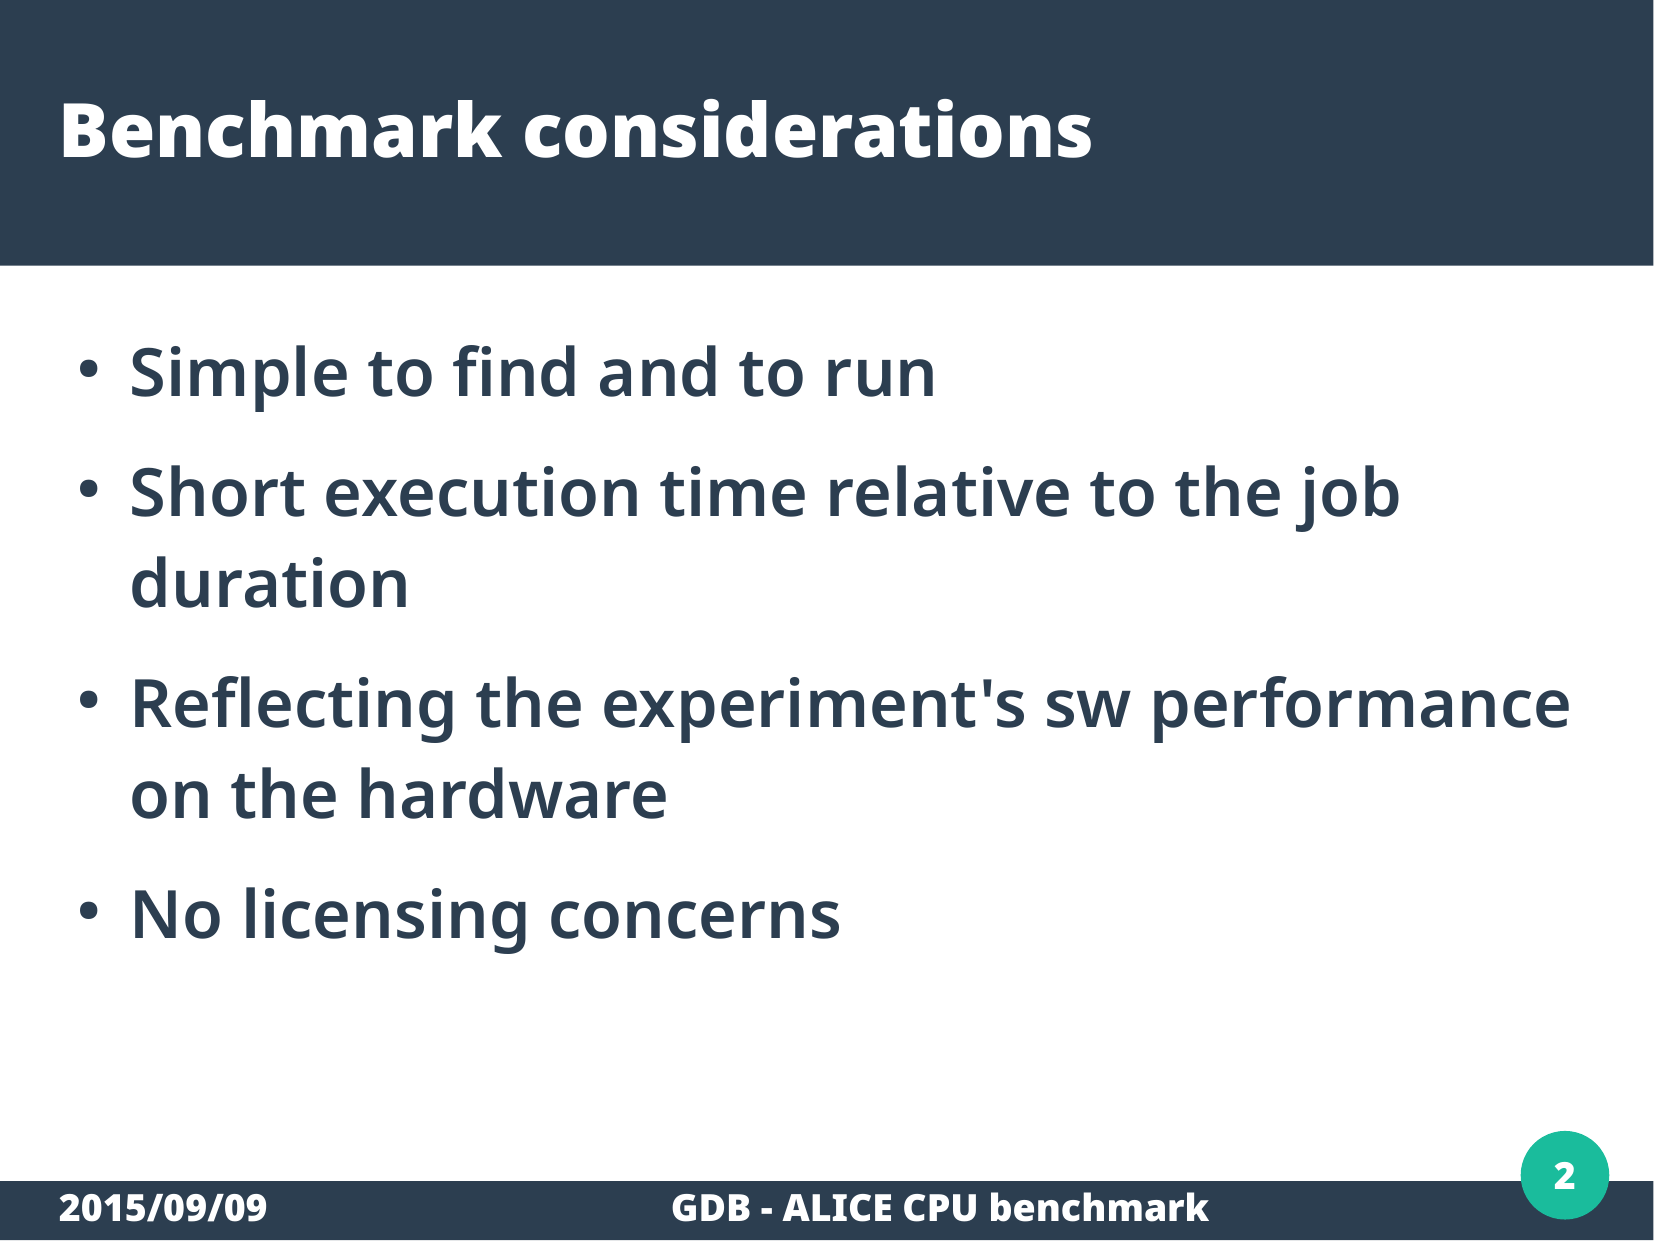

# Benchmark considerations
Simple to find and to run
Short execution time relative to the job duration
Reflecting the experiment's sw performance on the hardware
No licensing concerns
2
2015/09/09
GDB - ALICE CPU benchmark